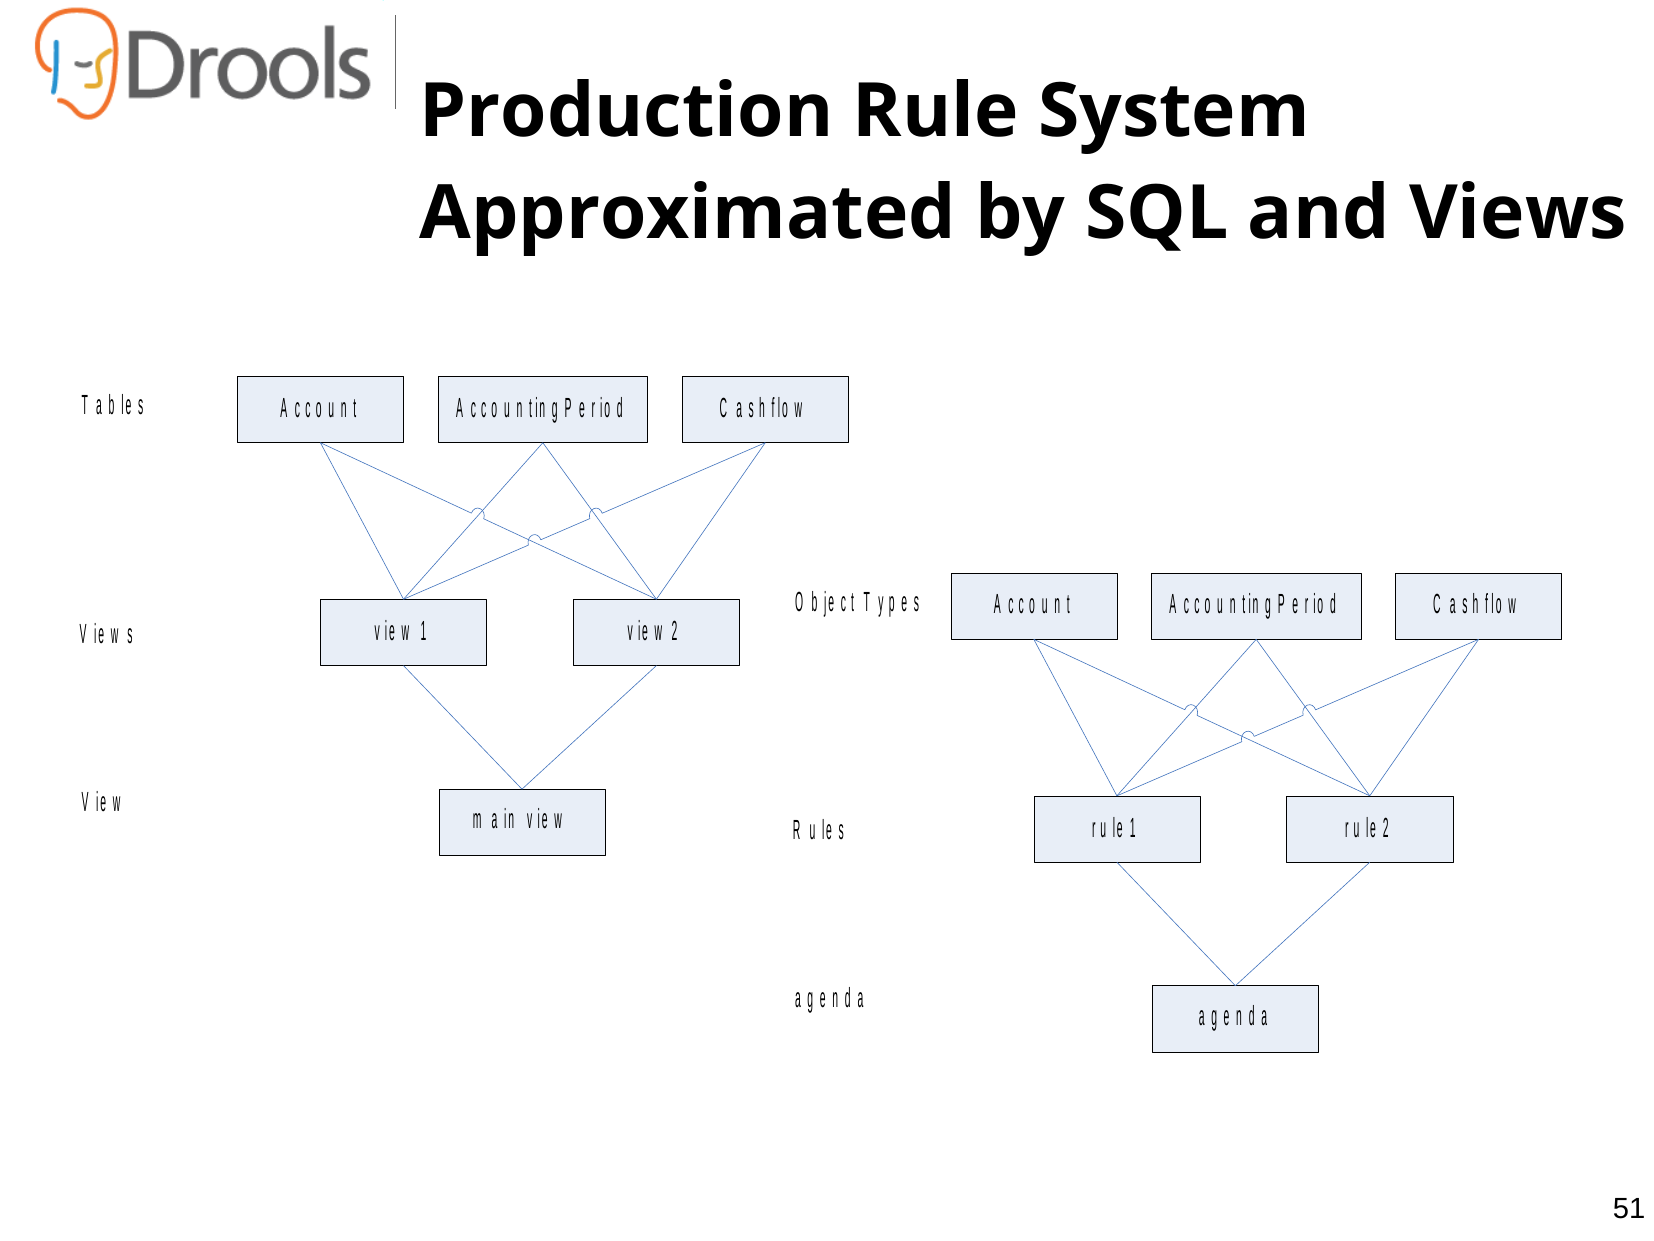

# Production Rule System Approximated by SQL and Views